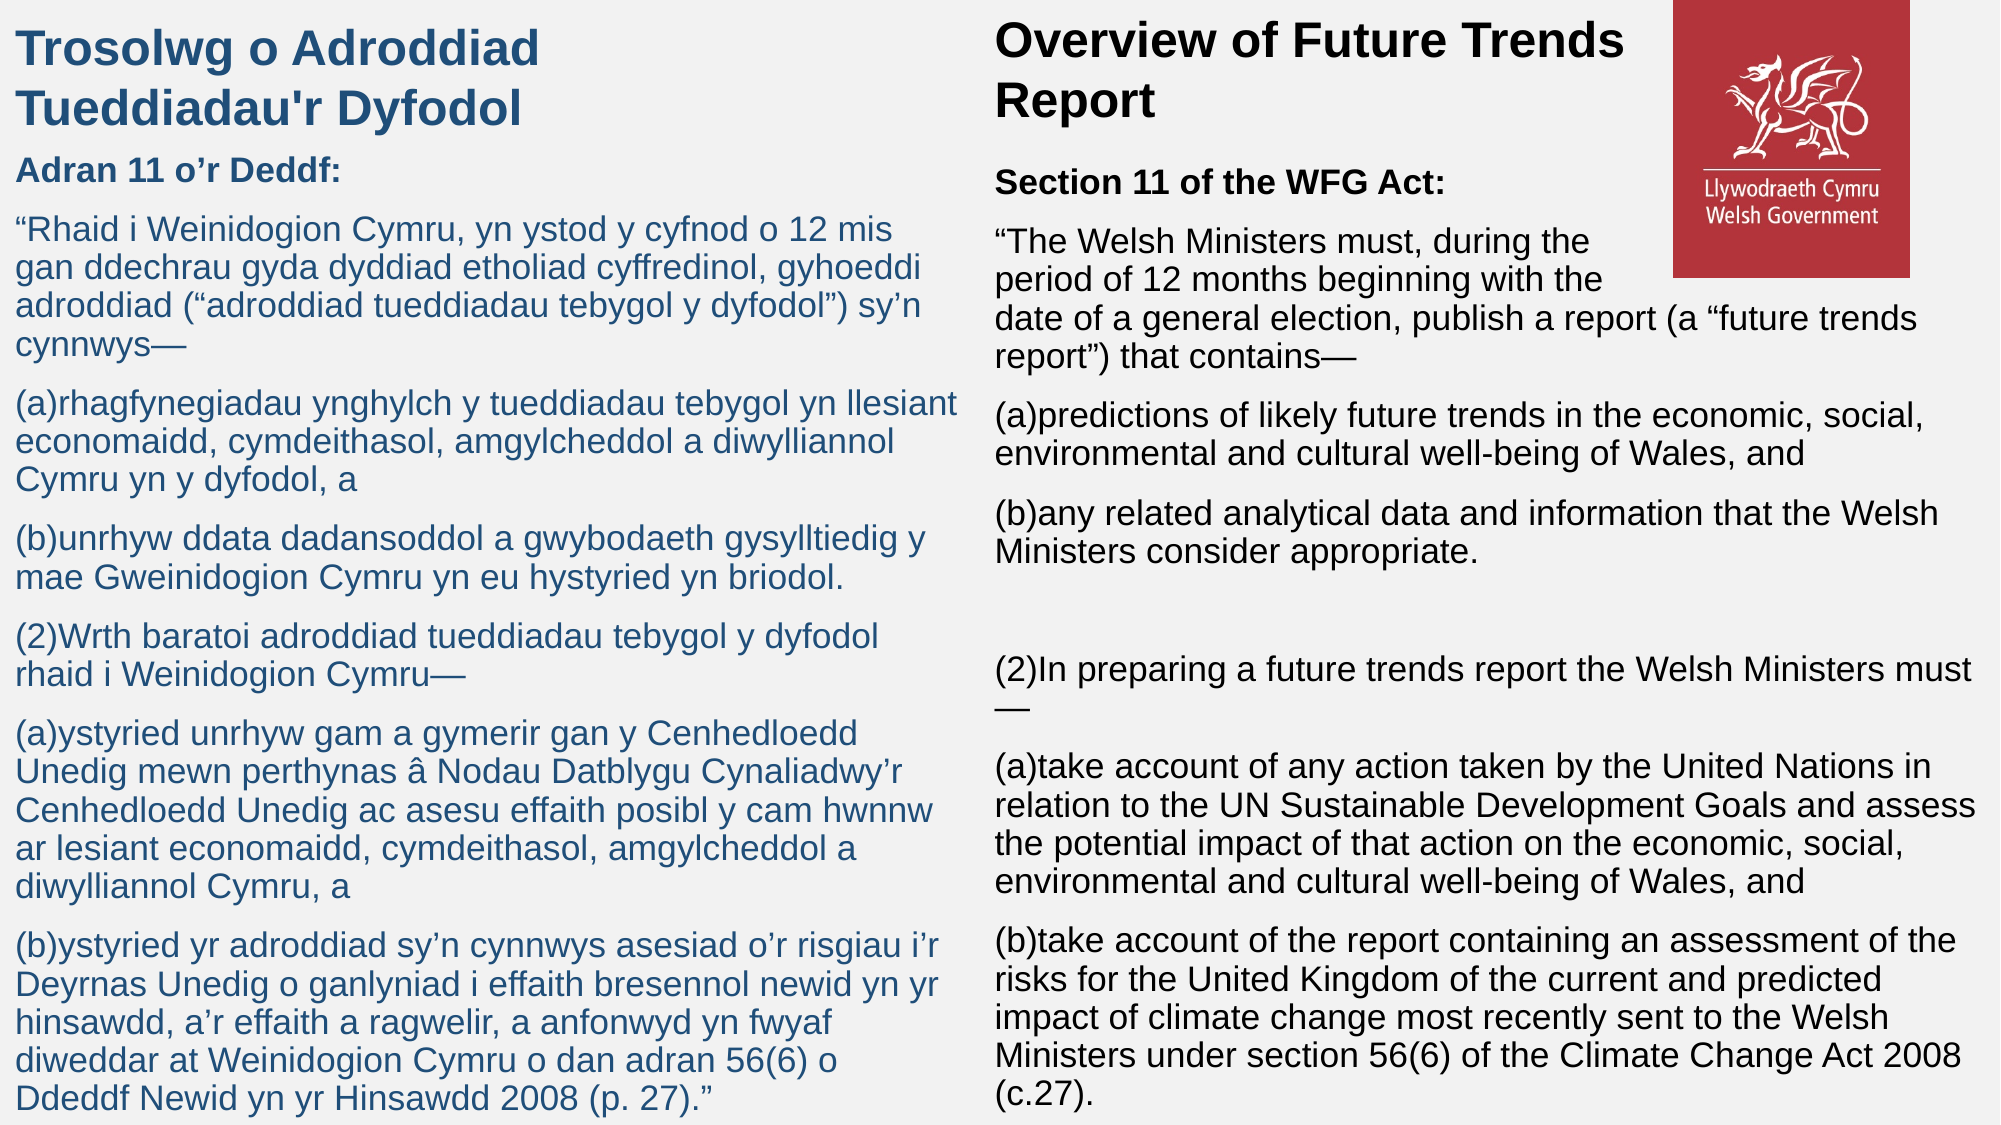

Overview of Future Trends Report
Trosolwg o Adroddiad Tueddiadau'r Dyfodol
Adran 11 o’r Deddf:
“Rhaid i Weinidogion Cymru, yn ystod y cyfnod o 12 mis gan ddechrau gyda dyddiad etholiad cyffredinol, gyhoeddi adroddiad (“adroddiad tueddiadau tebygol y dyfodol”) sy’n cynnwys—
(a)rhagfynegiadau ynghylch y tueddiadau tebygol yn llesiant economaidd, cymdeithasol, amgylcheddol a diwylliannol Cymru yn y dyfodol, a
(b)unrhyw ddata dadansoddol a gwybodaeth gysylltiedig y mae Gweinidogion Cymru yn eu hystyried yn briodol.
(2)Wrth baratoi adroddiad tueddiadau tebygol y dyfodol rhaid i Weinidogion Cymru—
(a)ystyried unrhyw gam a gymerir gan y Cenhedloedd Unedig mewn perthynas â Nodau Datblygu Cynaliadwy’r Cenhedloedd Unedig ac asesu effaith posibl y cam hwnnw ar lesiant economaidd, cymdeithasol, amgylcheddol a diwylliannol Cymru, a
(b)ystyried yr adroddiad sy’n cynnwys asesiad o’r risgiau i’r Deyrnas Unedig o ganlyniad i effaith bresennol newid yn yr hinsawdd, a’r effaith a ragwelir, a anfonwyd yn fwyaf diweddar at Weinidogion Cymru o dan adran 56(6) o Ddeddf Newid yn yr Hinsawdd 2008 (p. 27).”
# Section 11 of the WFG Act:
“The Welsh Ministers must, during the
period of 12 months beginning with the
date of a general election, publish a report (a “future trends report”) that contains—
(a)predictions of likely future trends in the economic, social, environmental and cultural well-being of Wales, and
(b)any related analytical data and information that the Welsh Ministers consider appropriate.
(2)In preparing a future trends report the Welsh Ministers must—
(a)take account of any action taken by the United Nations in relation to the UN Sustainable Development Goals and assess the potential impact of that action on the economic, social, environmental and cultural well-being of Wales, and
(b)take account of the report containing an assessment of the risks for the United Kingdom of the current and predicted impact of climate change most recently sent to the Welsh Ministers under section 56(6) of the Climate Change Act 2008 (c.27).